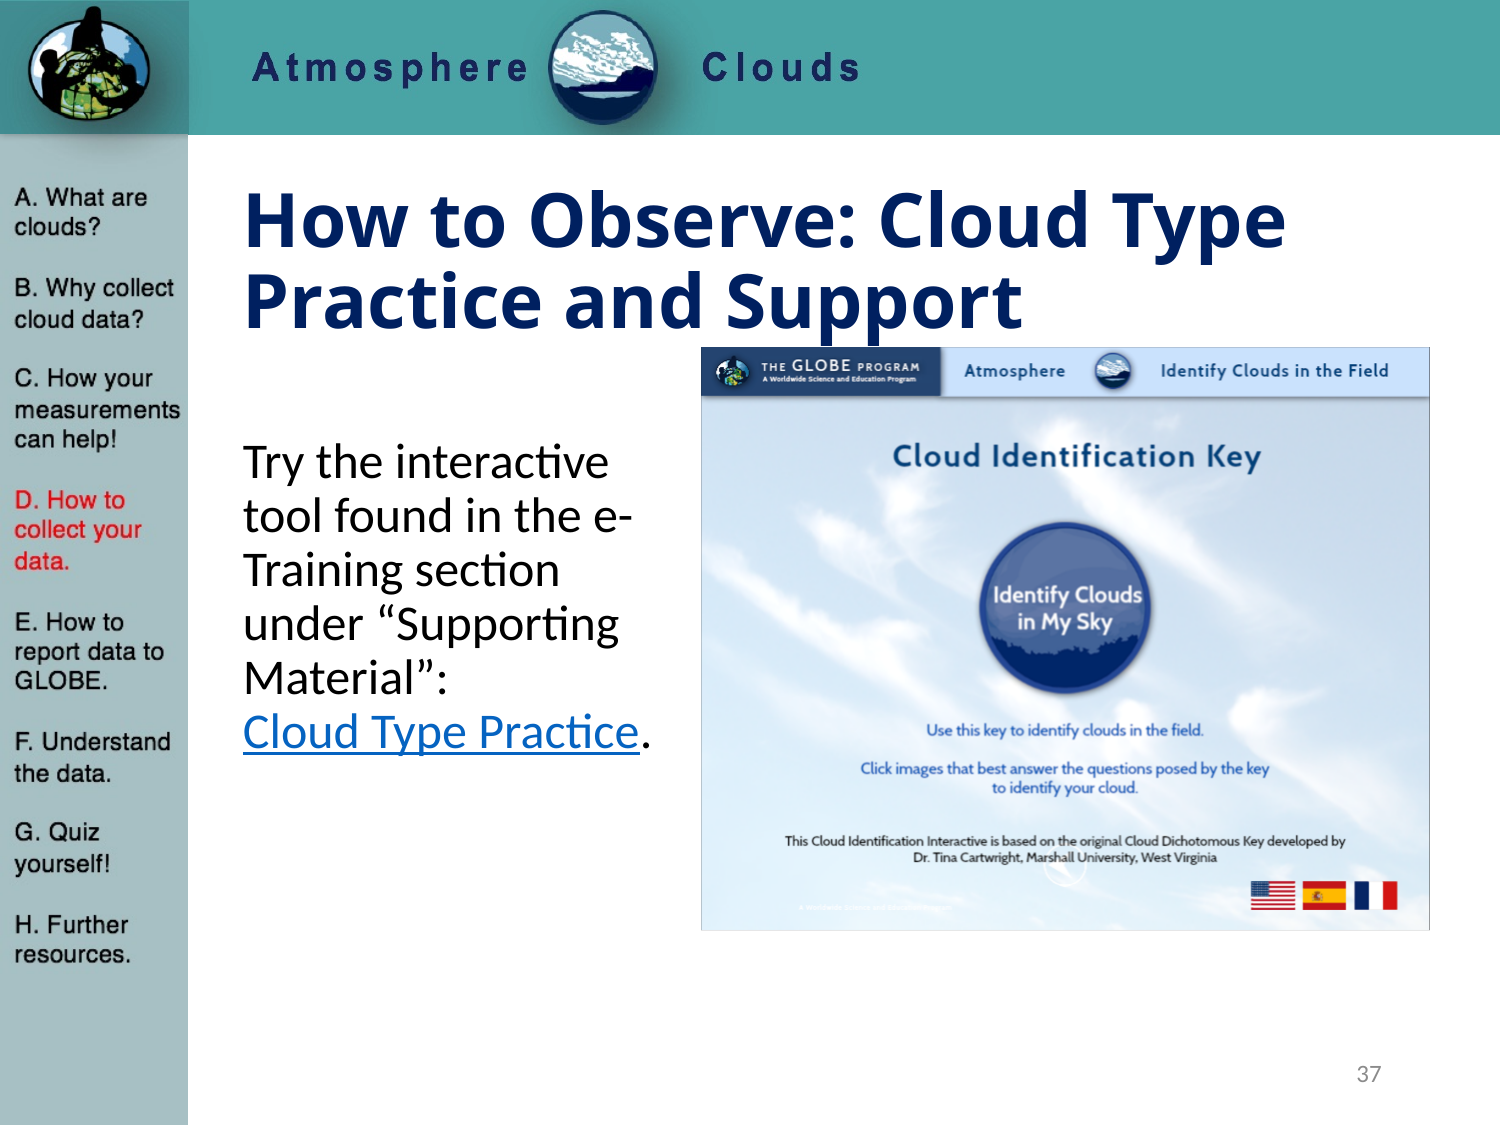

# How to Observe: Cloud Type Practice and Support
Try the interactive tool found in the e-Training section under “Supporting Material”: Cloud Type Practice.